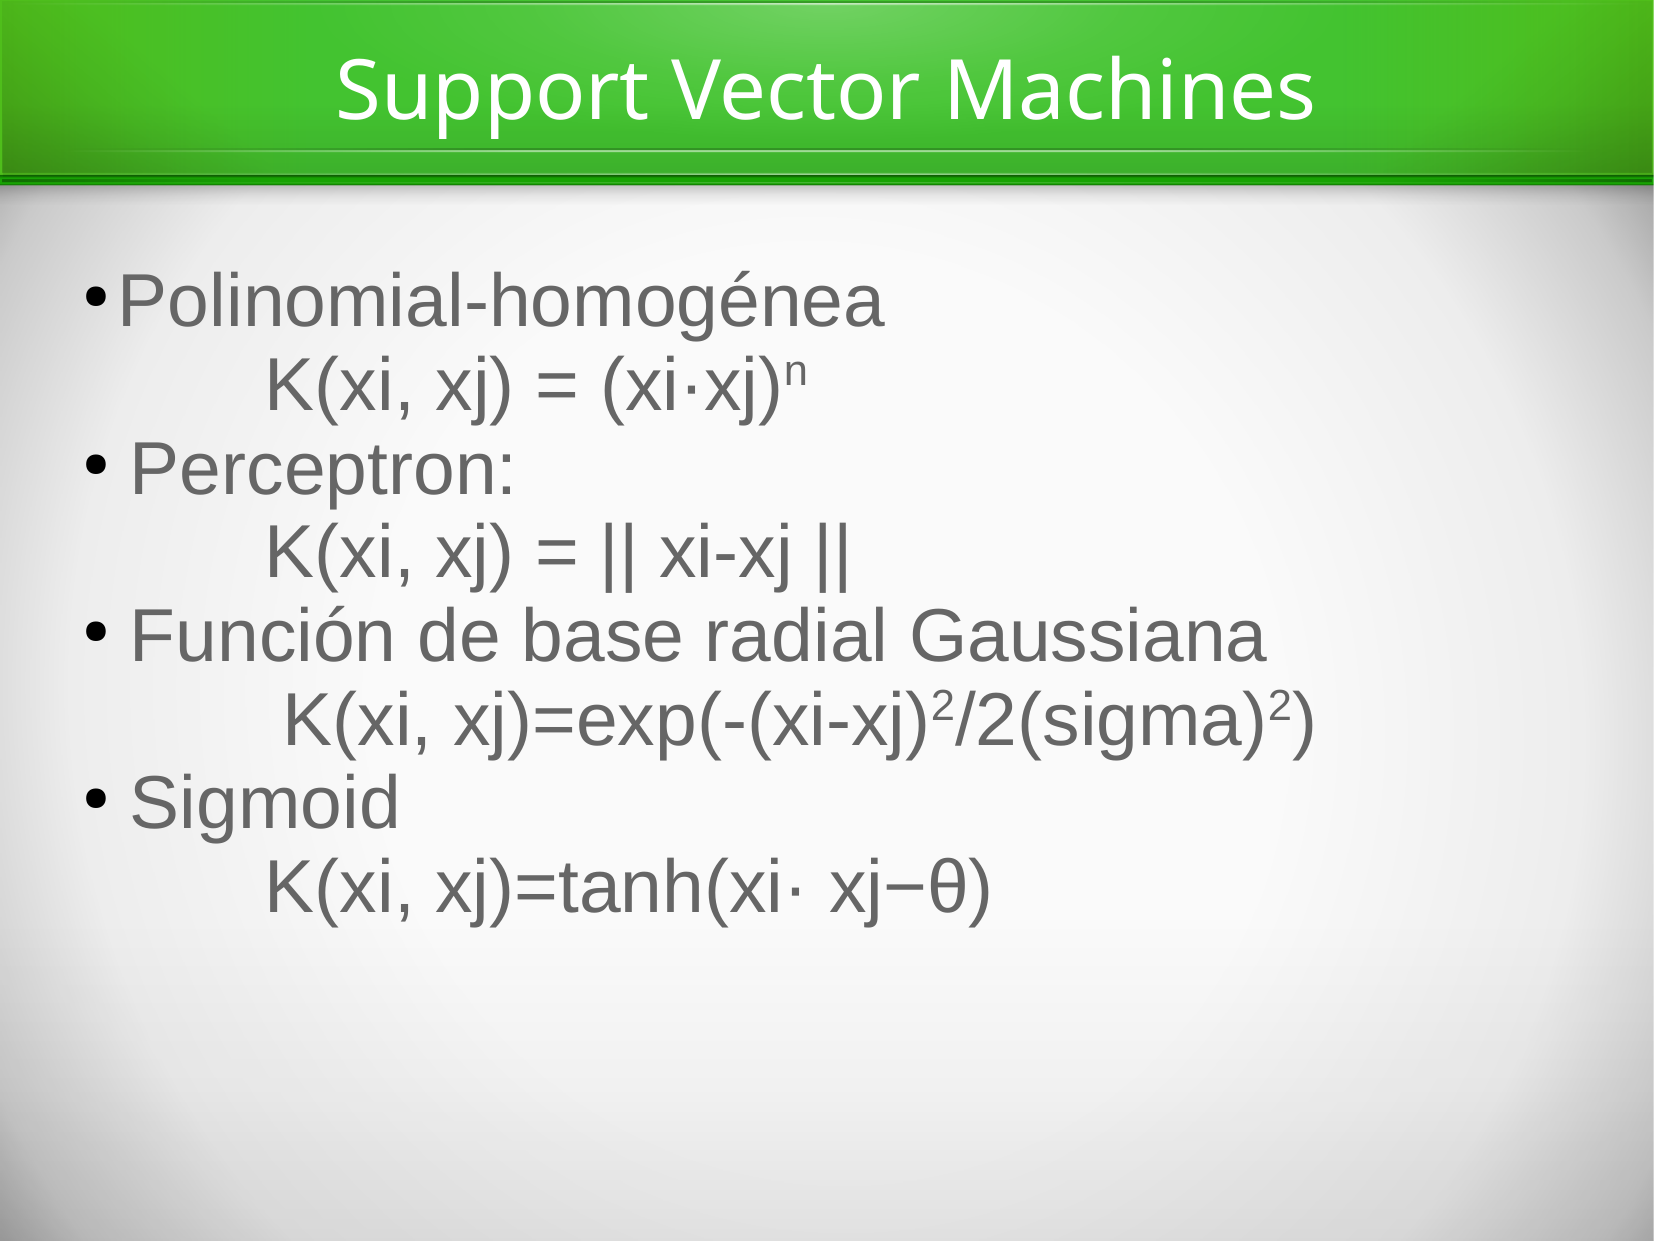

# Support Vector Machines
Polinomial-homogénea
K(xi, xj) = (xi·xj)n
 Perceptron:
K(xi, xj) = || xi-xj ||
 Función de base radial Gaussiana
		K(xi, xj)=exp(-(xi-xj)2/2(sigma)2)
 Sigmoid
K(xi, xj)=tanh(xi· xj−θ)